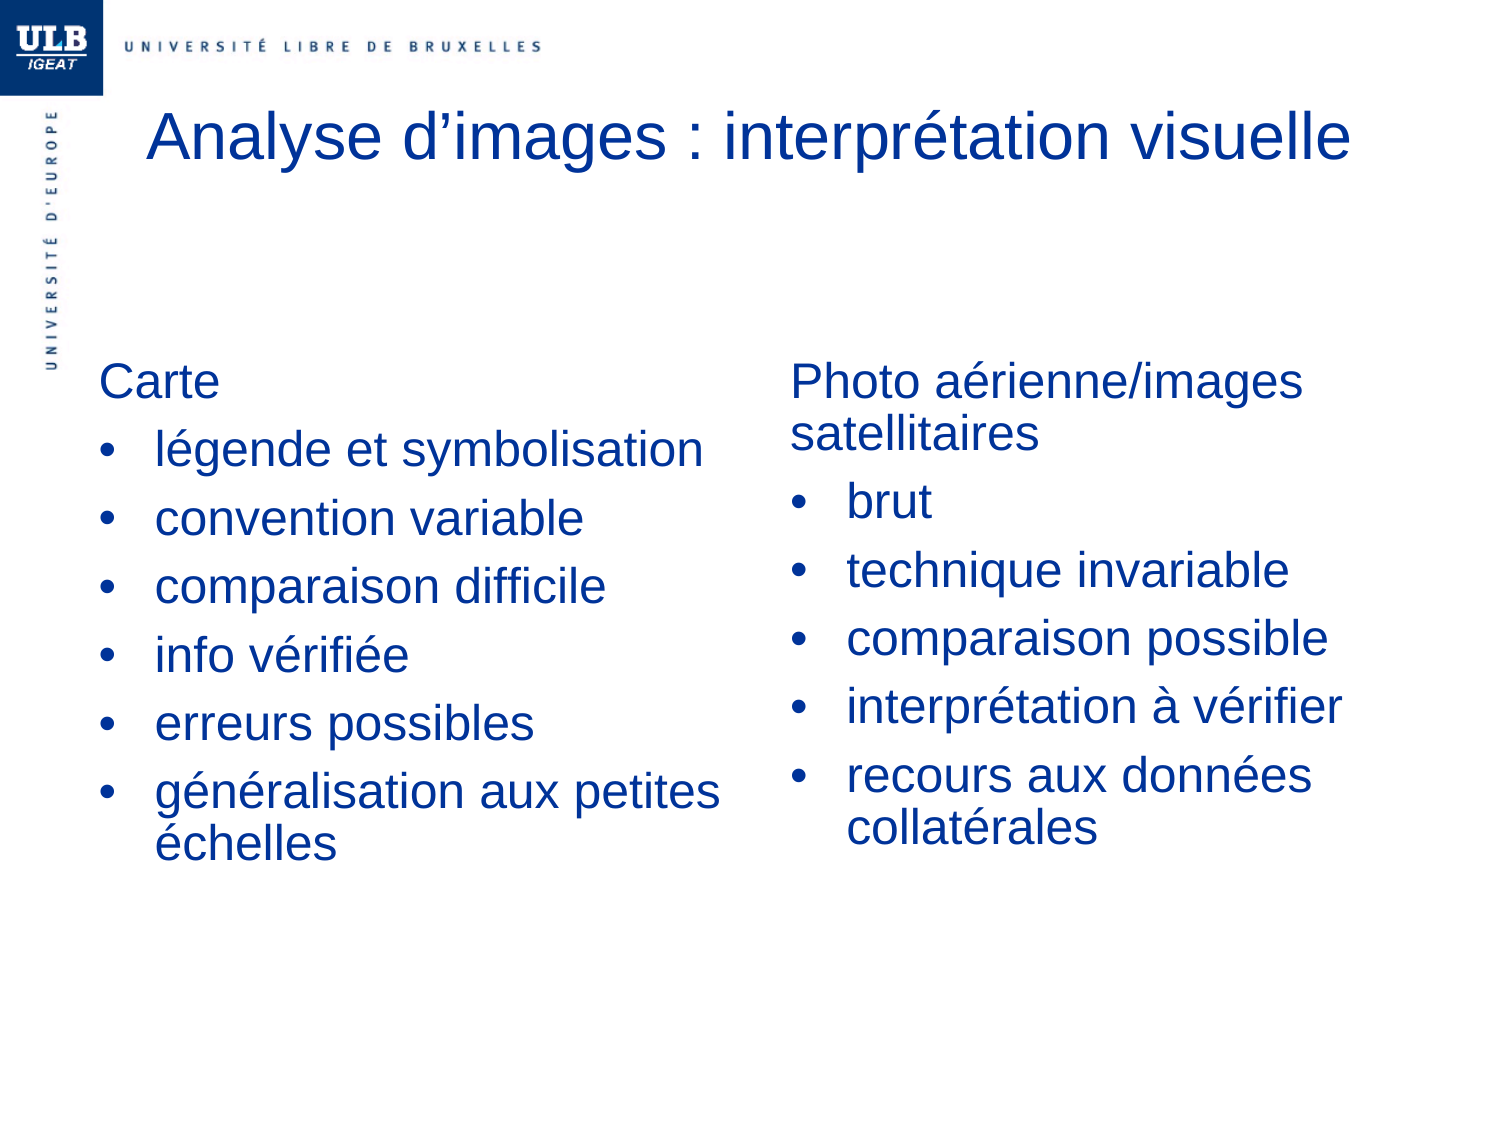

# Analyse d’images : interprétation visuelle
Carte
légende et symbolisation
convention variable
comparaison difficile
info vérifiée
erreurs possibles
généralisation aux petites échelles
Photo aérienne/images satellitaires
brut
technique invariable
comparaison possible
interprétation à vérifier
recours aux données collatérales